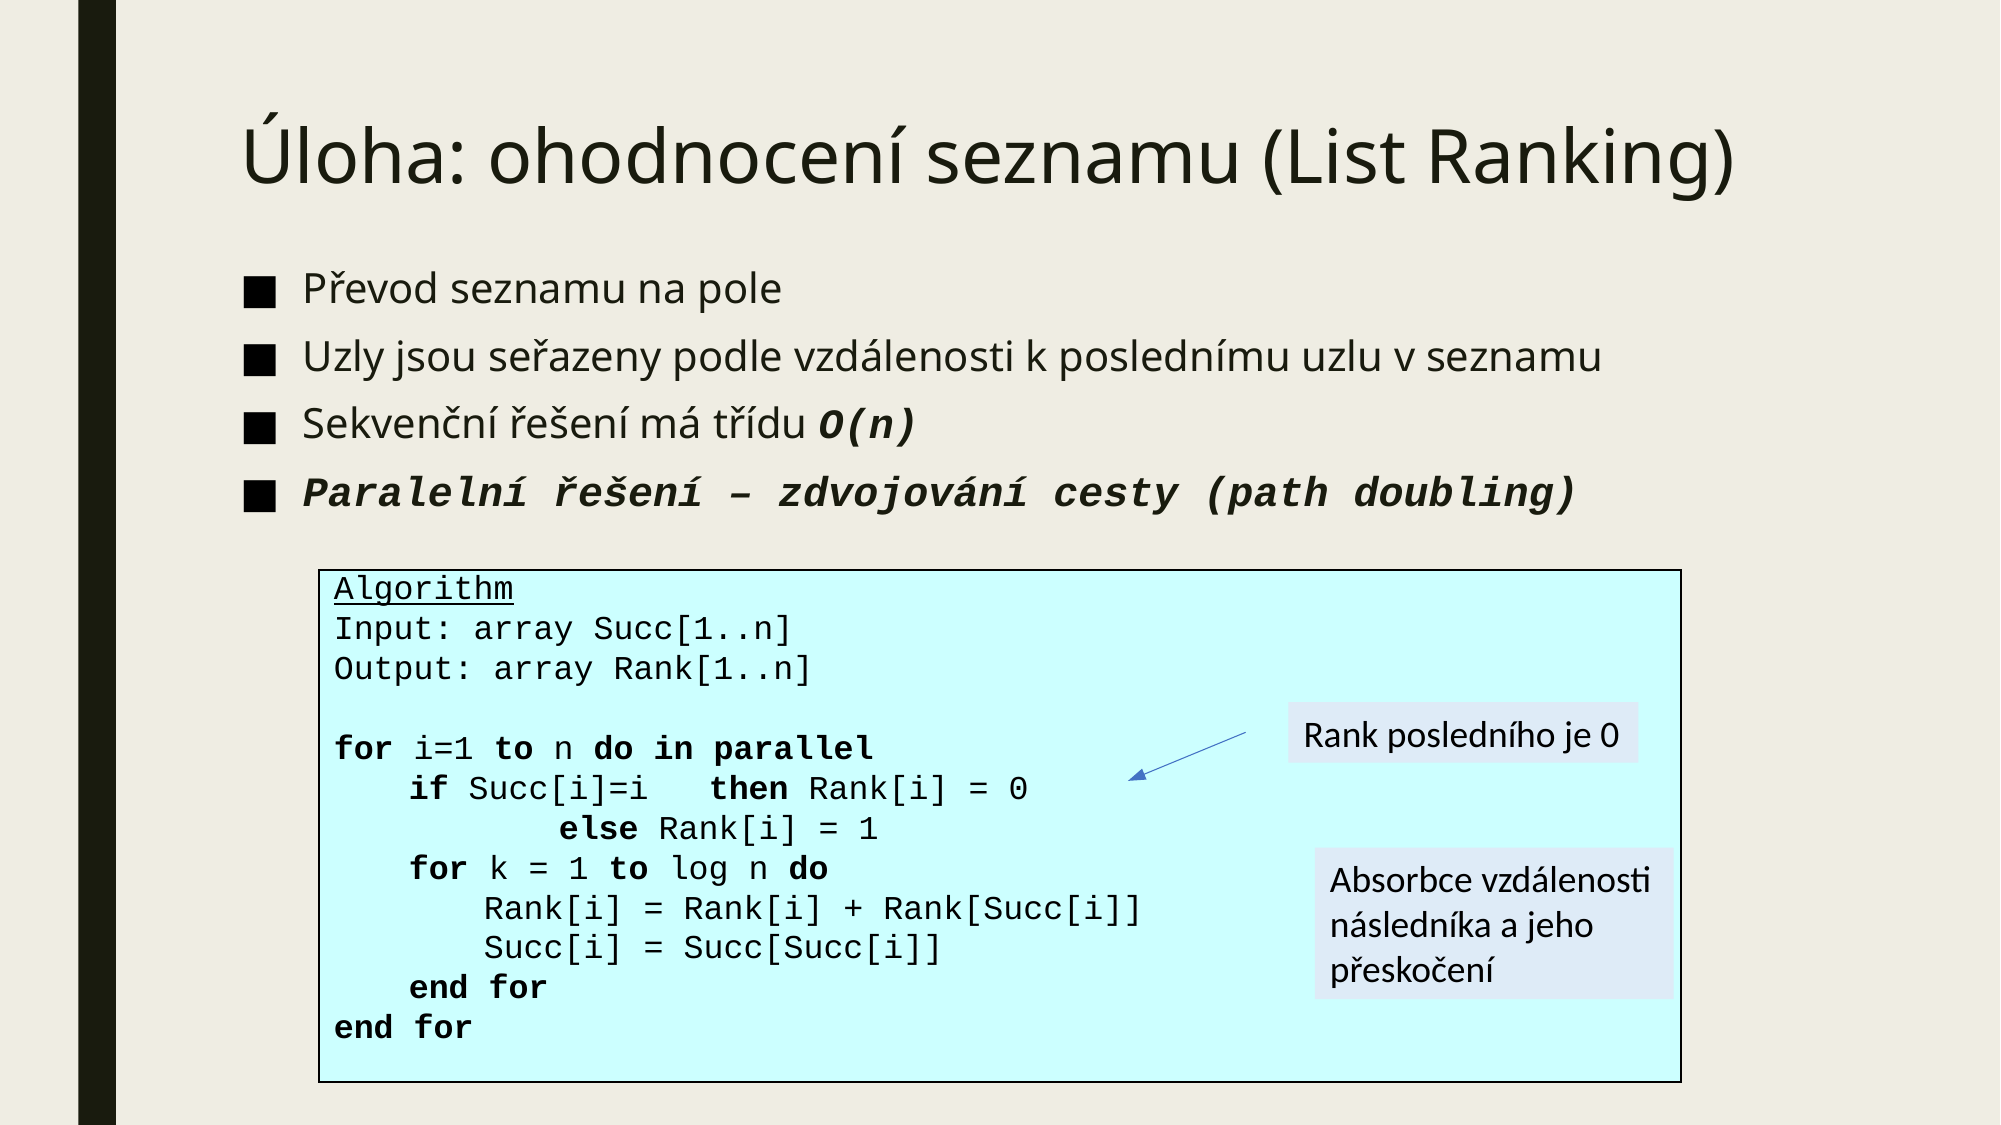

# Úloha: ohodnocení seznamu (List Ranking)
Převod seznamu na pole
Uzly jsou seřazeny podle vzdálenosti k poslednímu uzlu v seznamu
Sekvenční řešení má třídu O(n)
Paralelní řešení – zdvojování cesty (path doubling)
Algorithm
Input: array Succ[1..n]
Output: array Rank[1..n]
for i=1 to n do in parallel
	if Succ[i]=i 	then Rank[i] = 0
			else Rank[i] = 1
	for k = 1 to log n do
		Rank[i] = Rank[i] + Rank[Succ[i]]
		Succ[i] = Succ[Succ[i]]
	end for
end for
Rank posledního je 0
Absorbce vzdálenosti následníka a jeho přeskočení